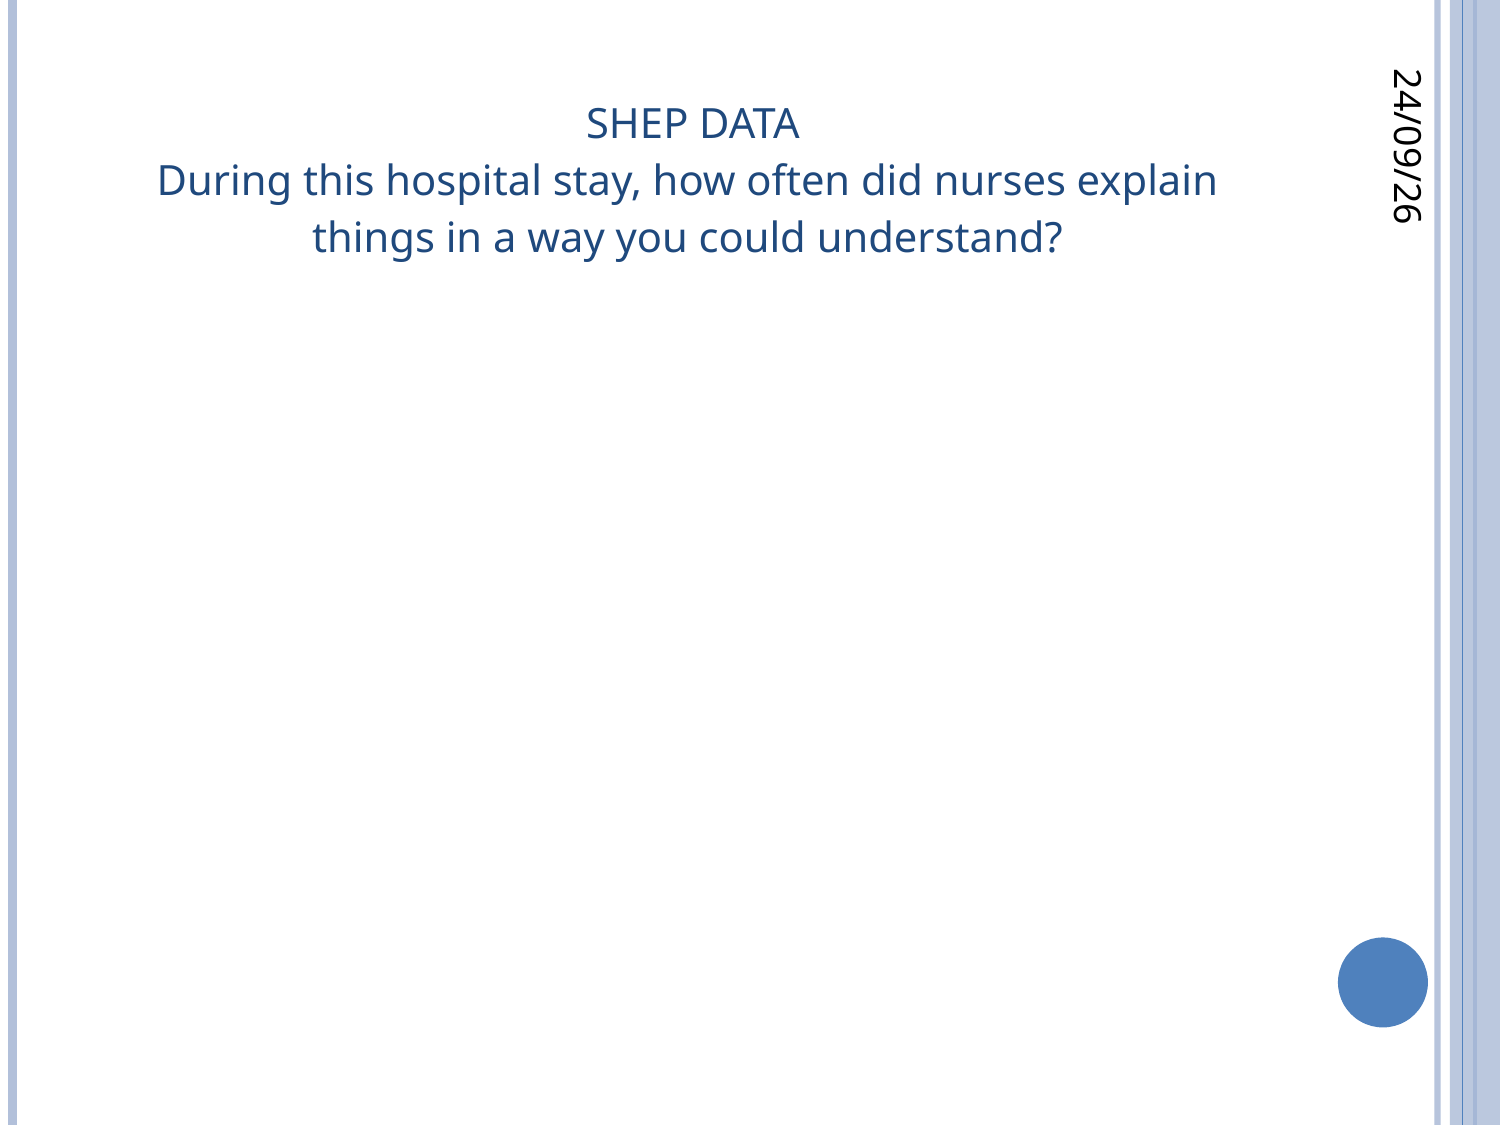

# SHEP DATA During this hospital stay, how often did nurses explain things in a way you could understand?